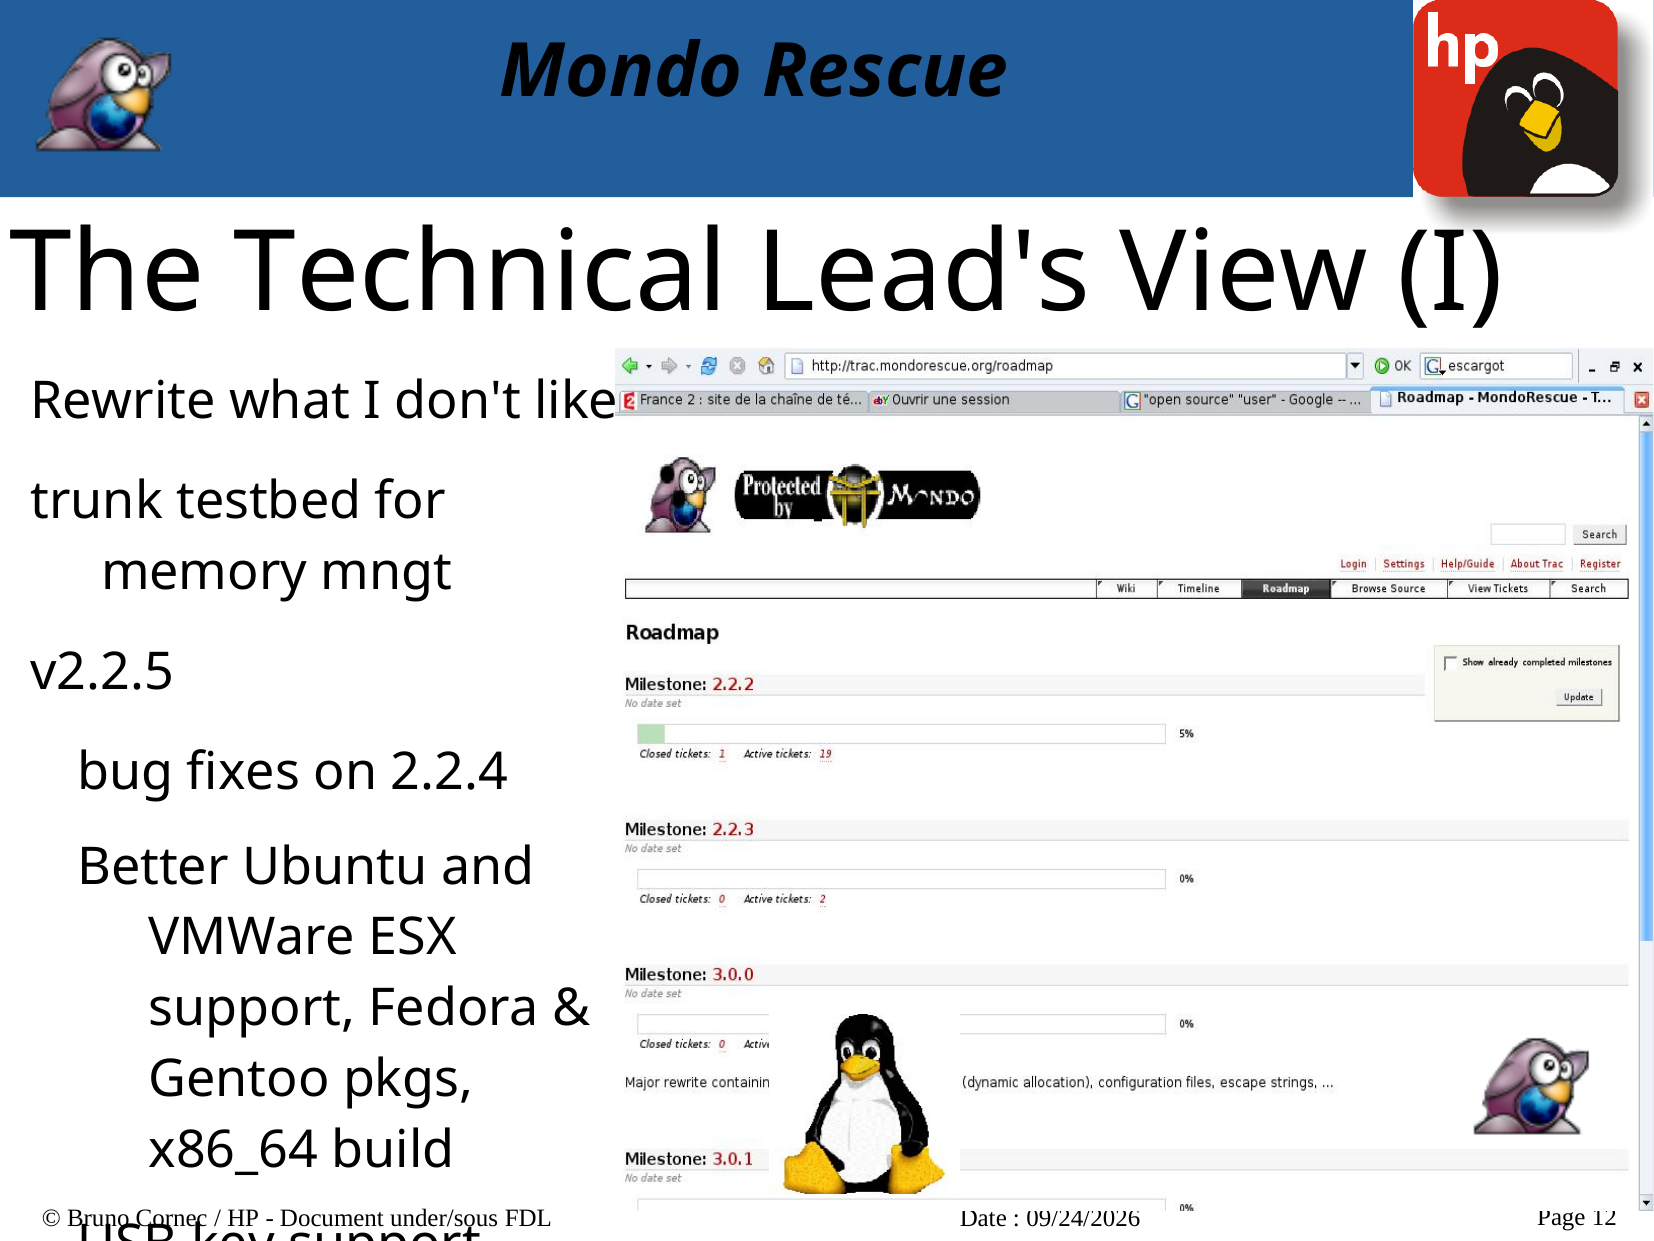

The Technical Lead's View (I)
# Rewrite what I don't like
trunk testbed for memory mngt
v2.2.5
bug fixes on 2.2.4
Better Ubuntu and VMWare ESX support, Fedora & Gentoo pkgs, x86_64 build
USB key support